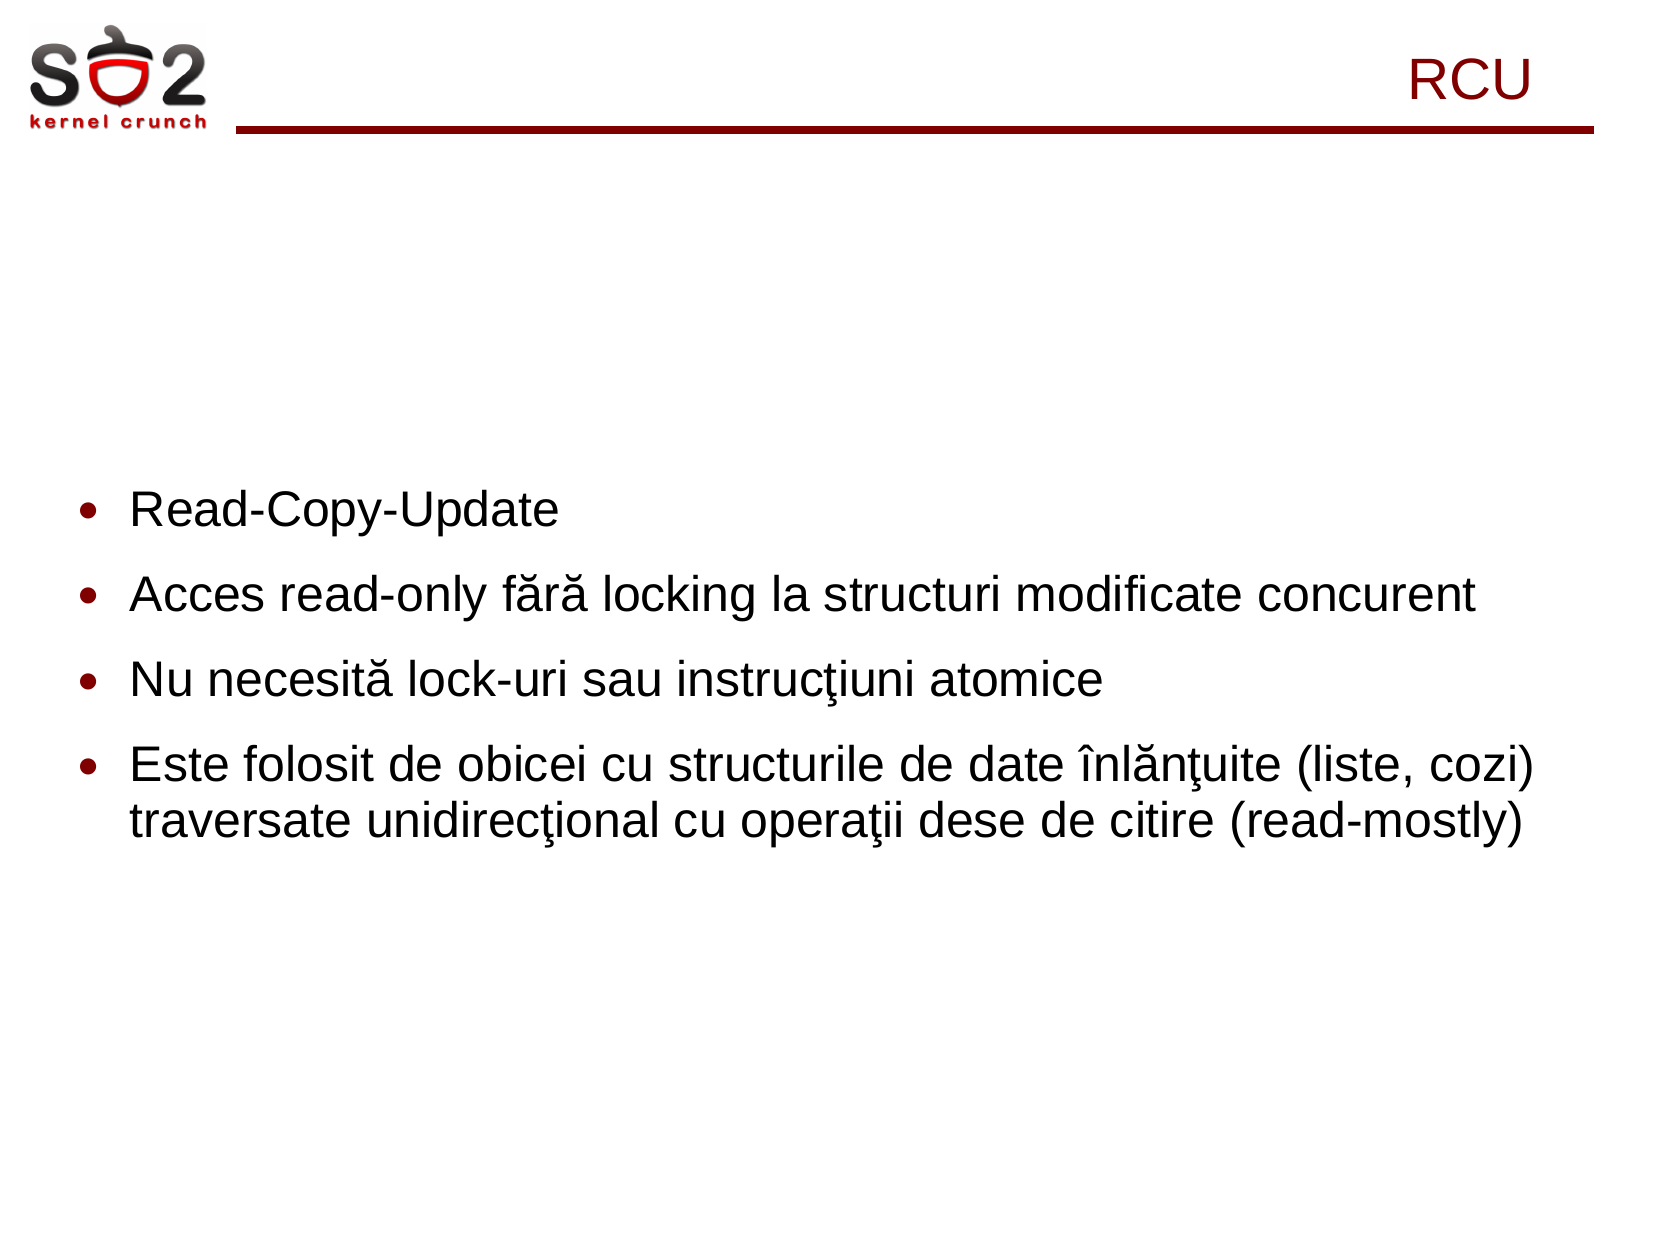

# RCU
Read-Copy-Update
Acces read-only fără locking la structuri modificate concurent
Nu necesită lock-uri sau instrucţiuni atomice
Este folosit de obicei cu structurile de date înlănţuite (liste, cozi) traversate unidirecţional cu operaţii dese de citire (read-mostly)